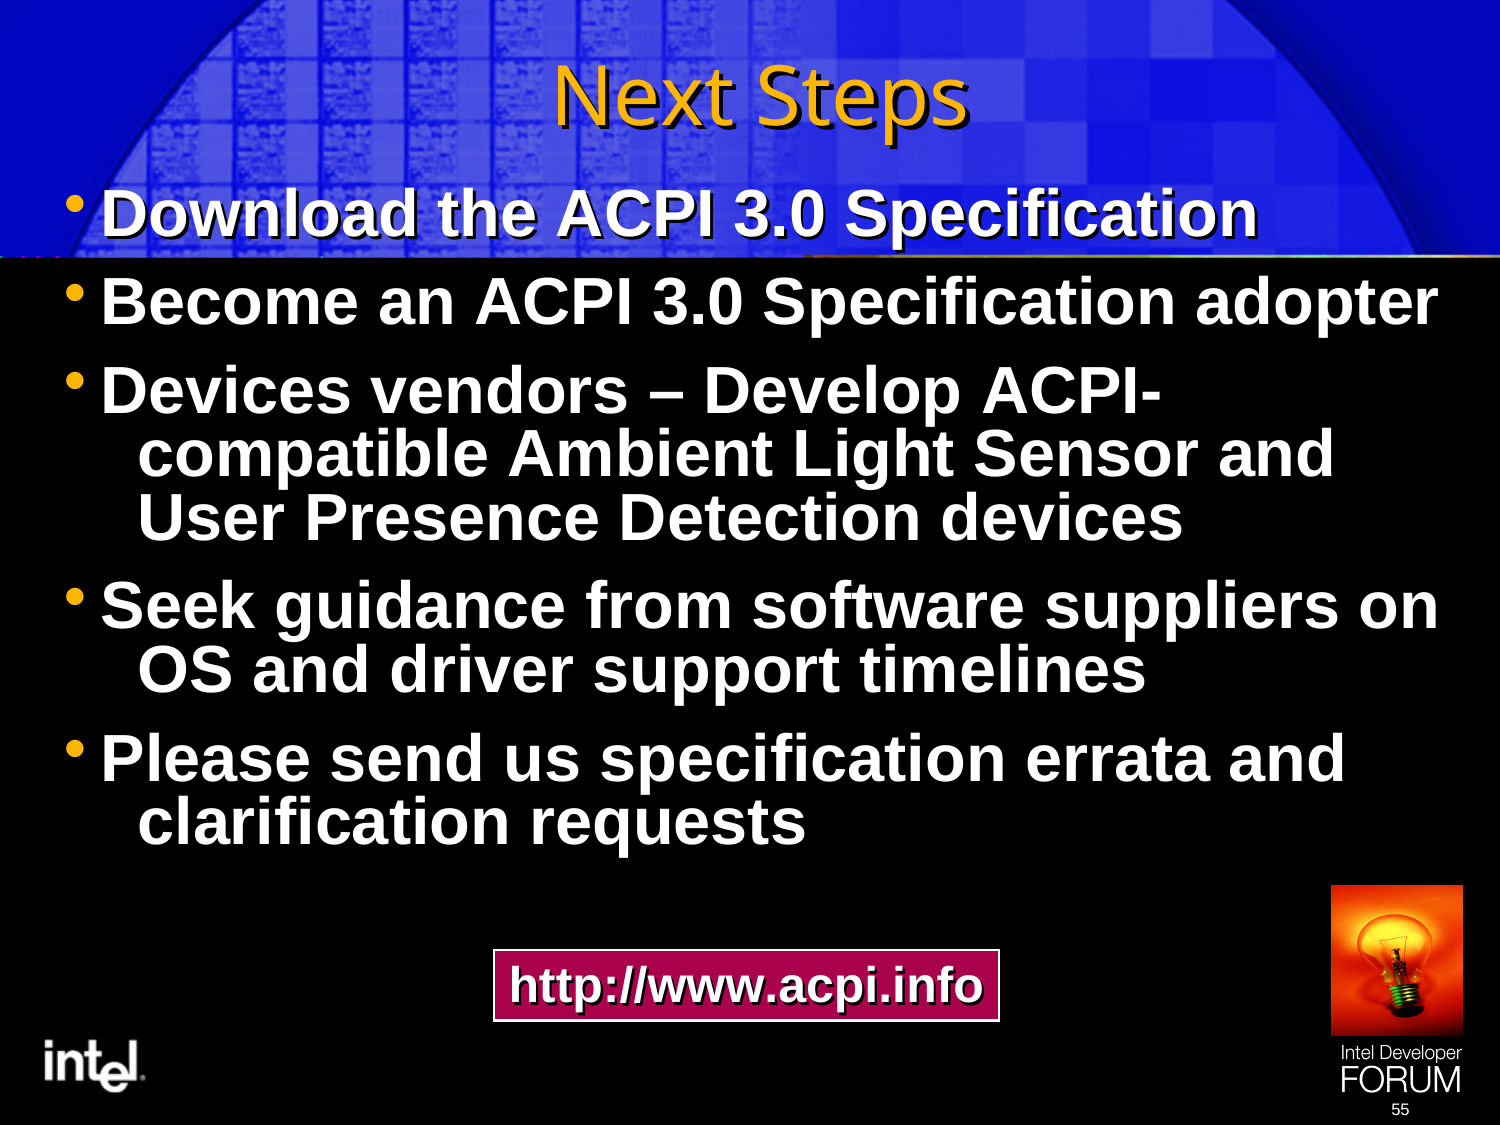

# Next Steps
Download the ACPI 3.0 Specification
Become an ACPI 3.0 Specification adopter
Devices vendors – Develop ACPI-compatible Ambient Light Sensor and User Presence Detection devices
Seek guidance from software suppliers on OS and driver support timelines
Please send us specification errata and clarification requests
http://www.acpi.info